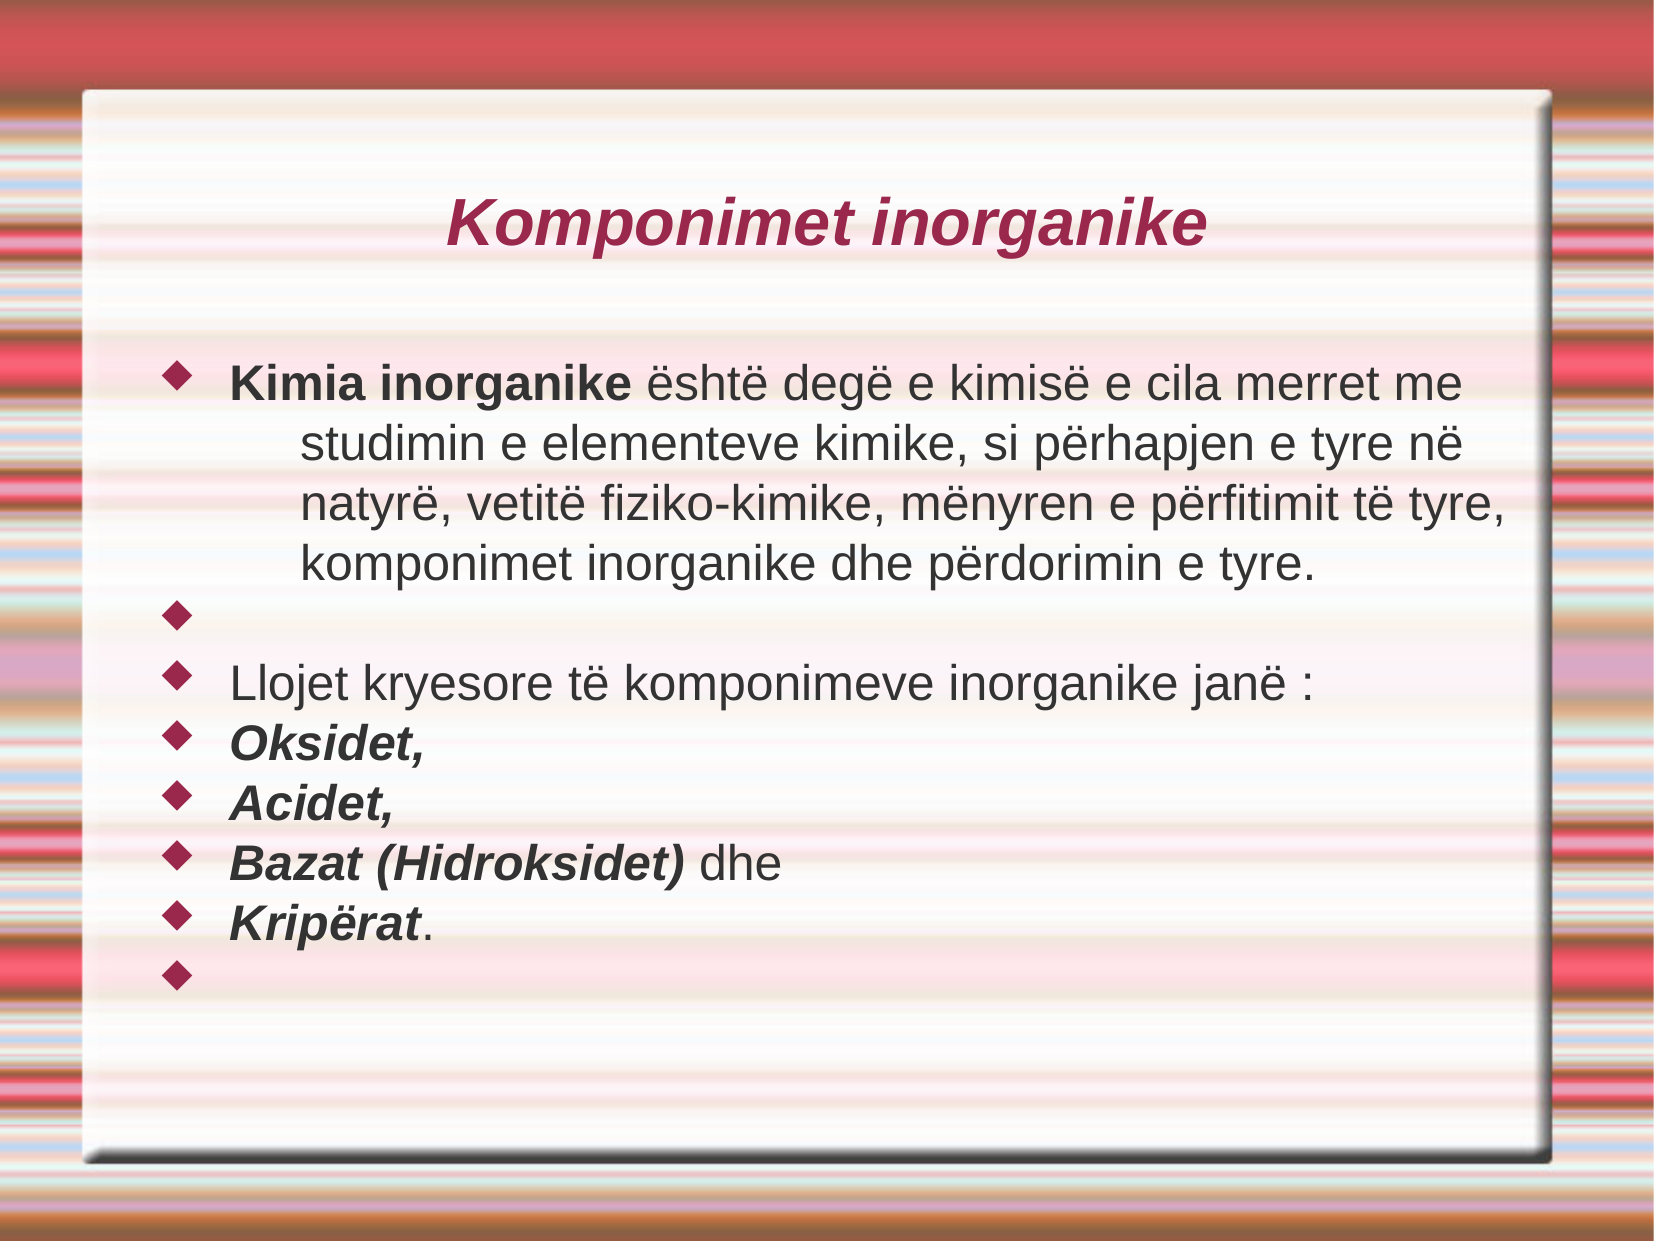

# Komponimet inorganike
Kimia inorganike është degë e kimisë e cila merret me studimin e elementeve kimike, si përhapjen e tyre në natyrë, vetitë fiziko-kimike, mënyren e përfitimit të tyre, komponimet inorganike dhe përdorimin e tyre.
Llojet kryesore të komponimeve inorganike janë :
Oksidet,
Acidet,
Bazat (Hidroksidet) dhe
Kripërat.